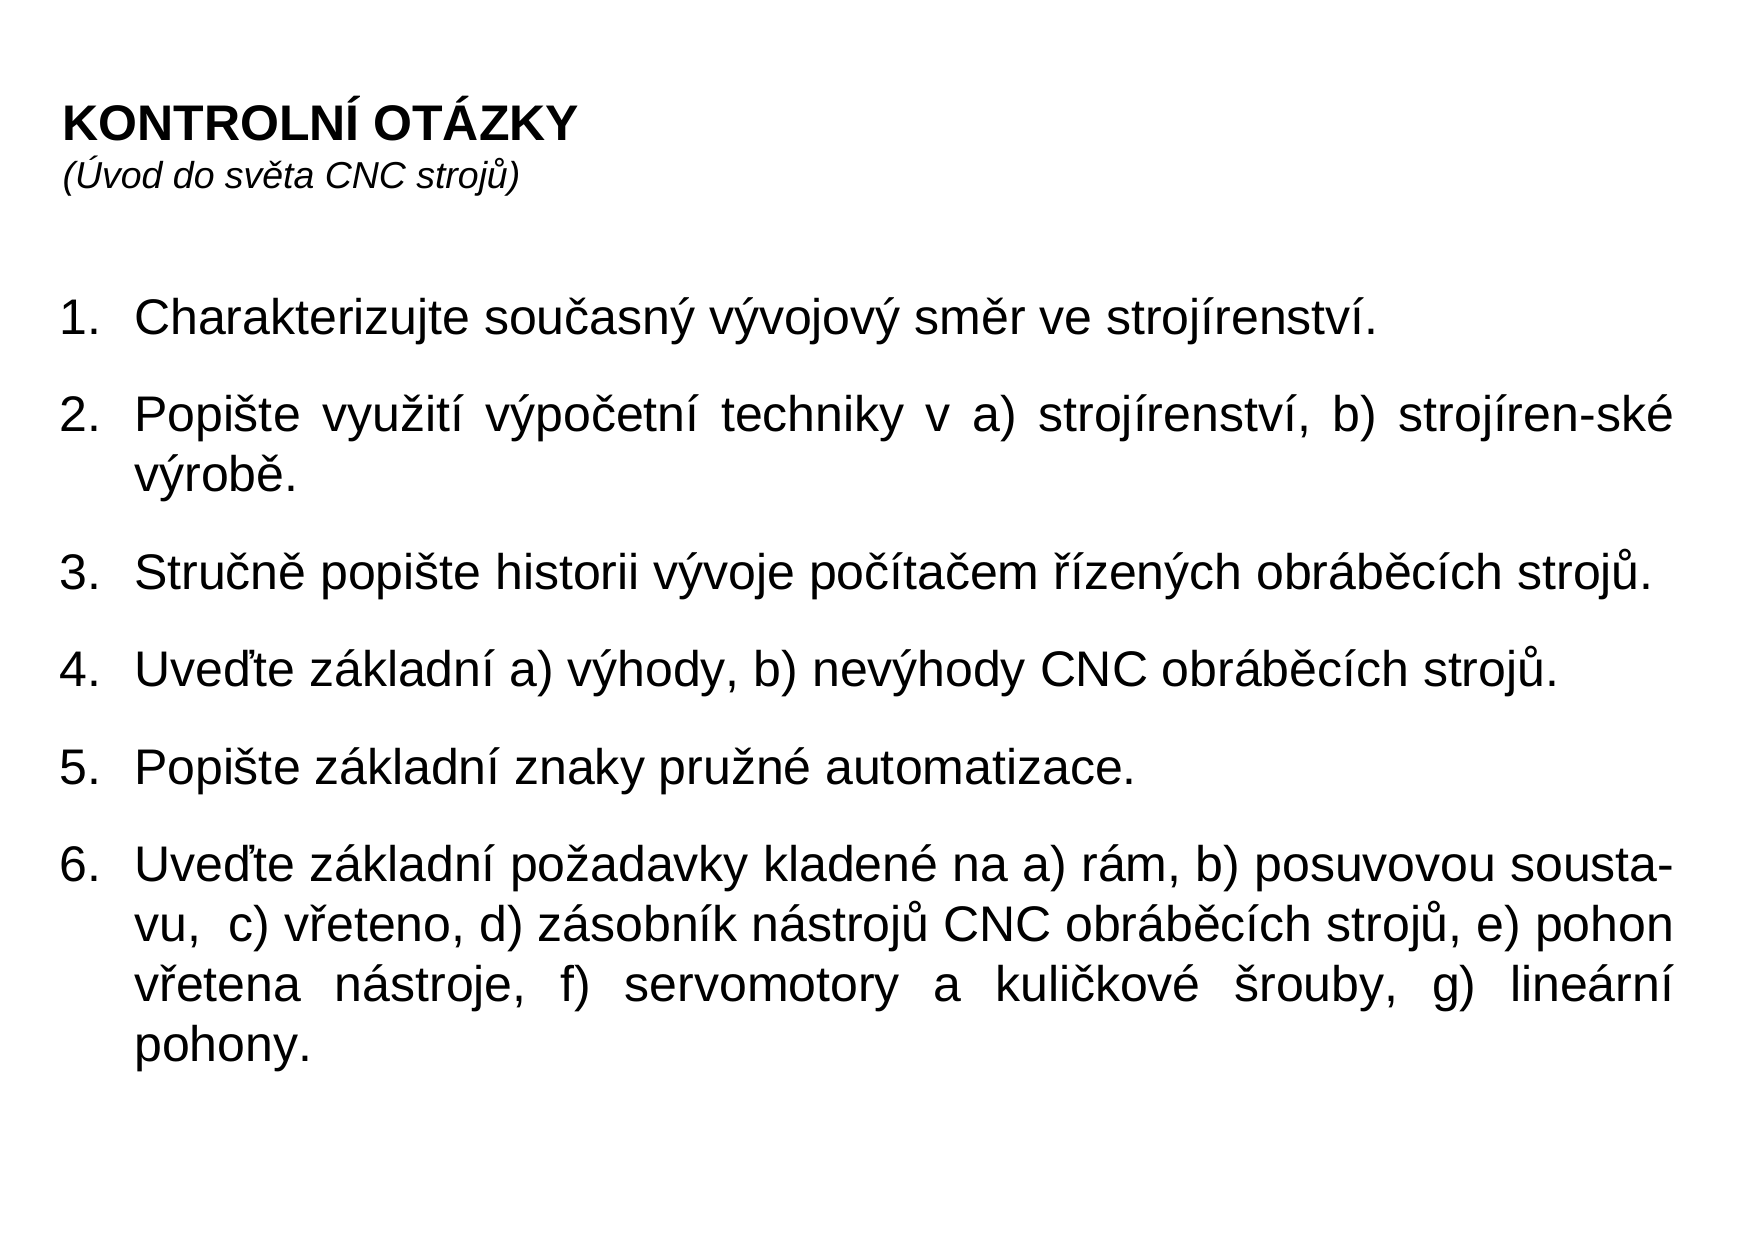

KONTROLNÍ OTÁZKY
(Úvod do světa CNC strojů)
Charakterizujte současný vývojový směr ve strojírenství.
Popište využití výpočetní techniky v a) strojírenství, b) strojíren-ské výrobě.
Stručně popište historii vývoje počítačem řízených obráběcích strojů.
Uveďte základní a) výhody, b) nevýhody CNC obráběcích strojů.
Popište základní znaky pružné automatizace.
Uveďte základní požadavky kladené na a) rám, b) posuvovou sousta-vu, c) vřeteno, d) zásobník nástrojů CNC obráběcích strojů, e) pohon vřetena nástroje, f) servomotory a kuličkové šrouby, g) lineární pohony.